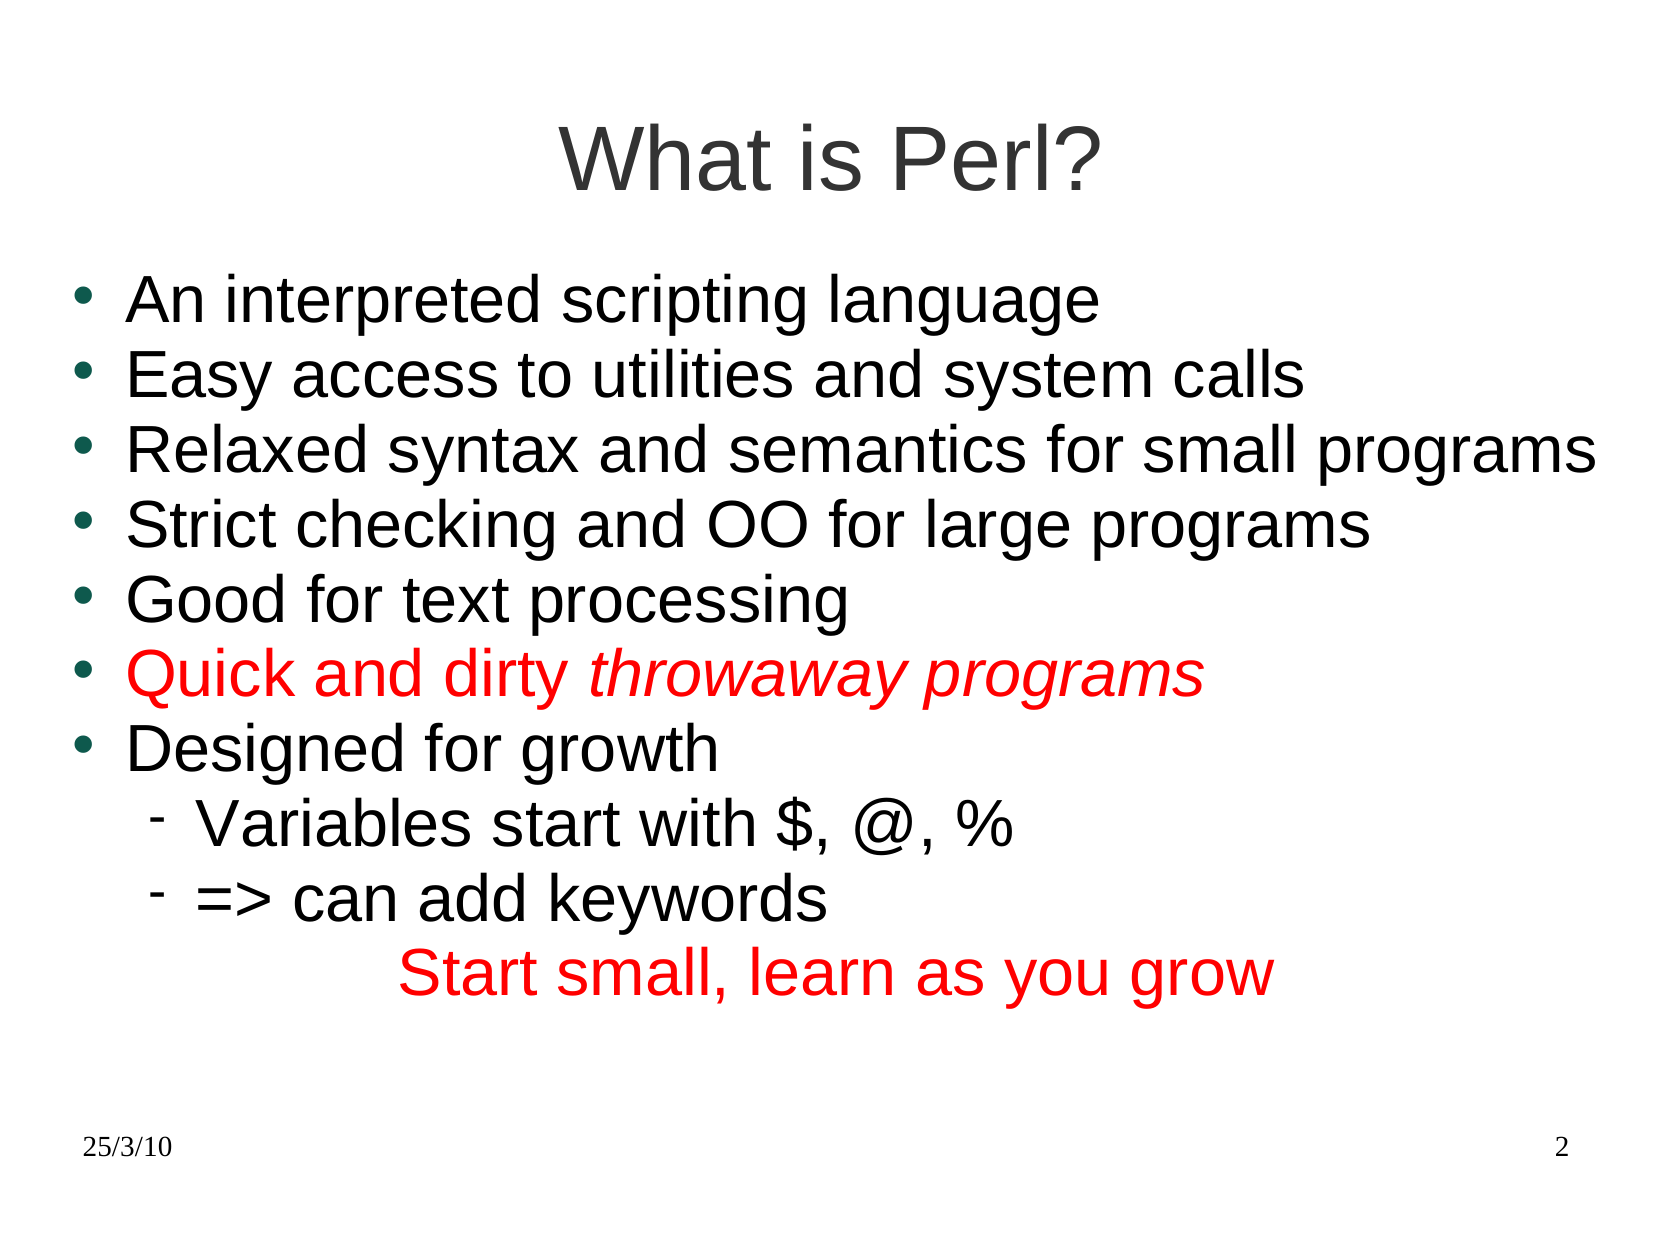

# What is Perl?
An interpreted scripting language
Easy access to utilities and system calls
Relaxed syntax and semantics for small programs
Strict checking and OO for large programs
Good for text processing
Quick and dirty throwaway programs
Designed for growth
Variables start with $, @, %
=> can add keywords
Start small, learn as you grow
2